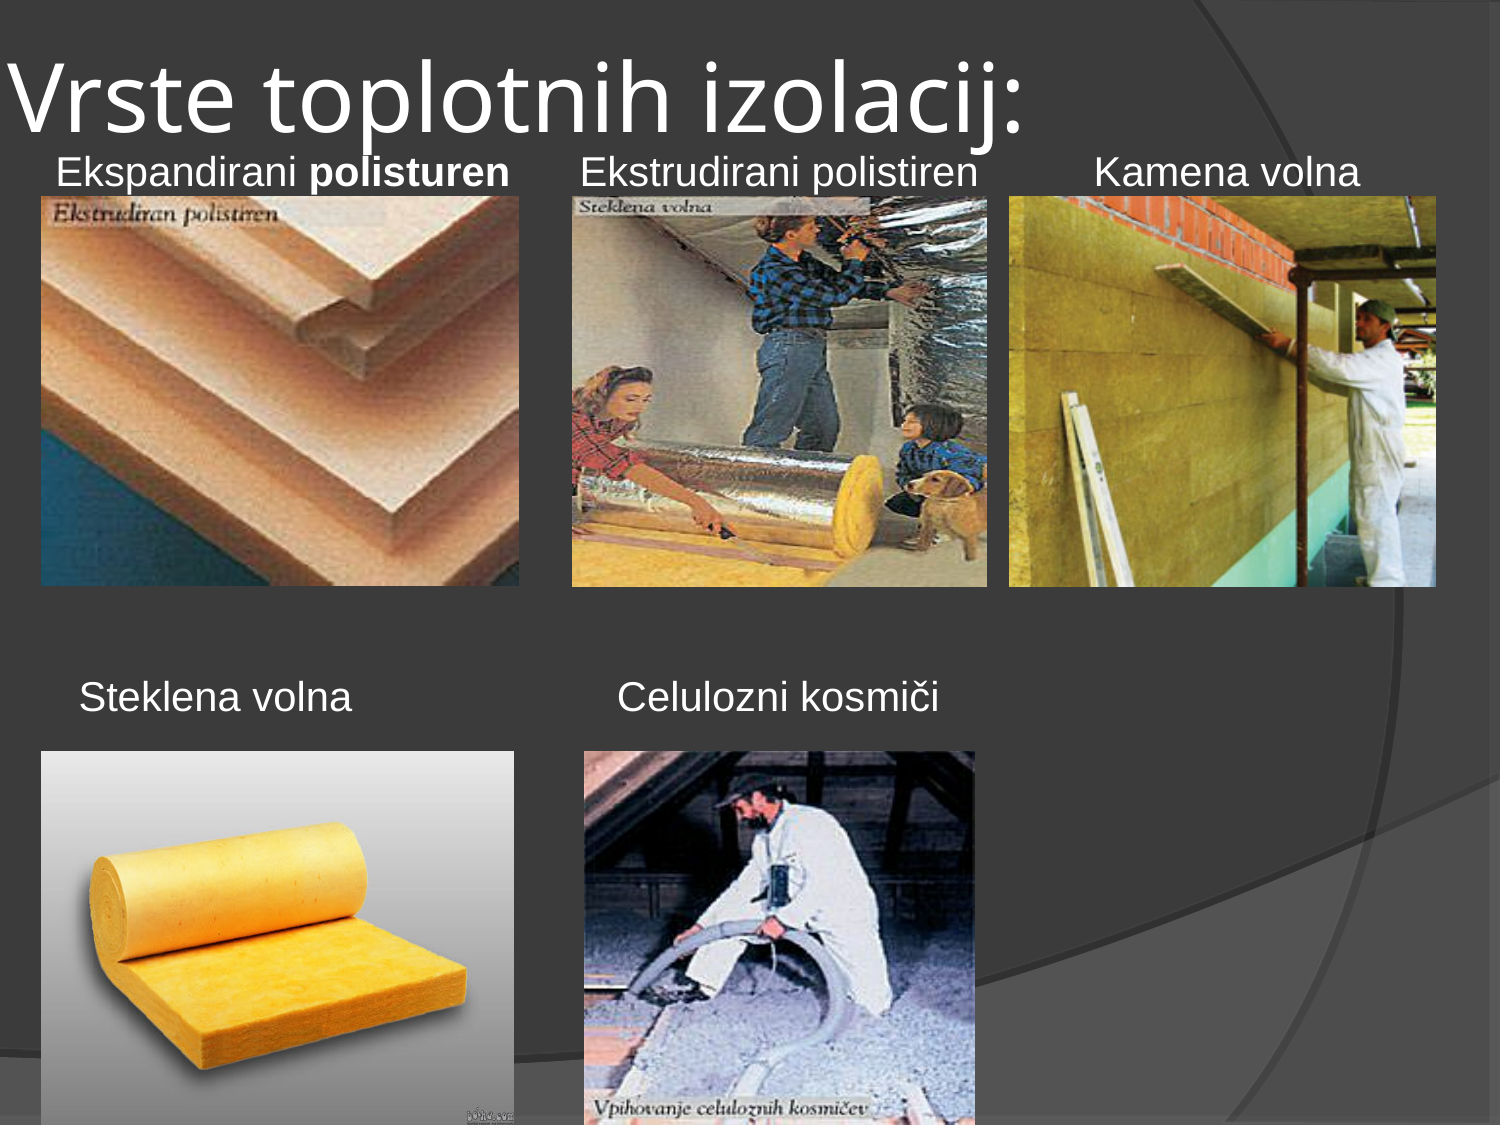

# Vrste toplotnih izolacij:
 Ekspandirani polisturen Ekstrudirani polistiren Kamena volna
 Steklena volna Celulozni kosmiči